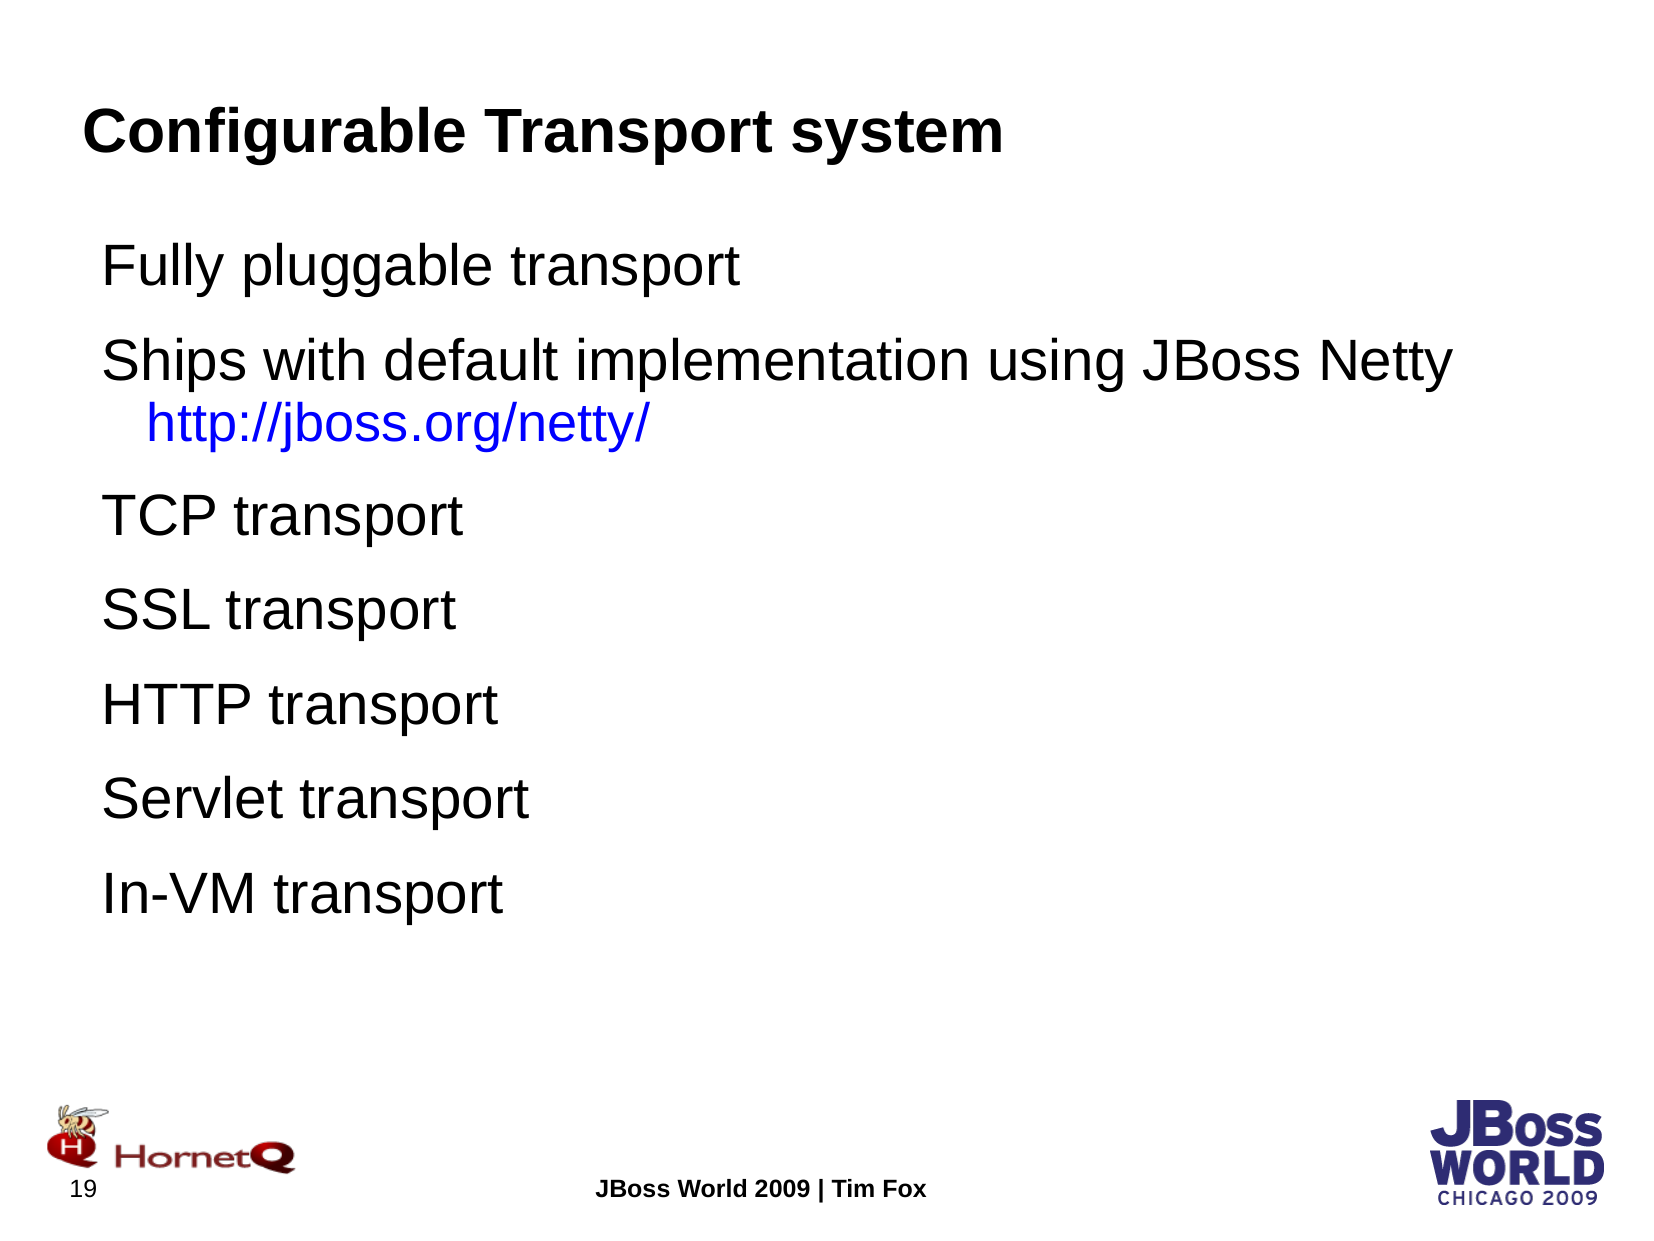

# Configurable Transport system
Fully pluggable transport
Ships with default implementation using JBoss Netty
http://jboss.org/netty/
TCP transport
SSL transport
HTTP transport
Servlet transport
In-VM transport